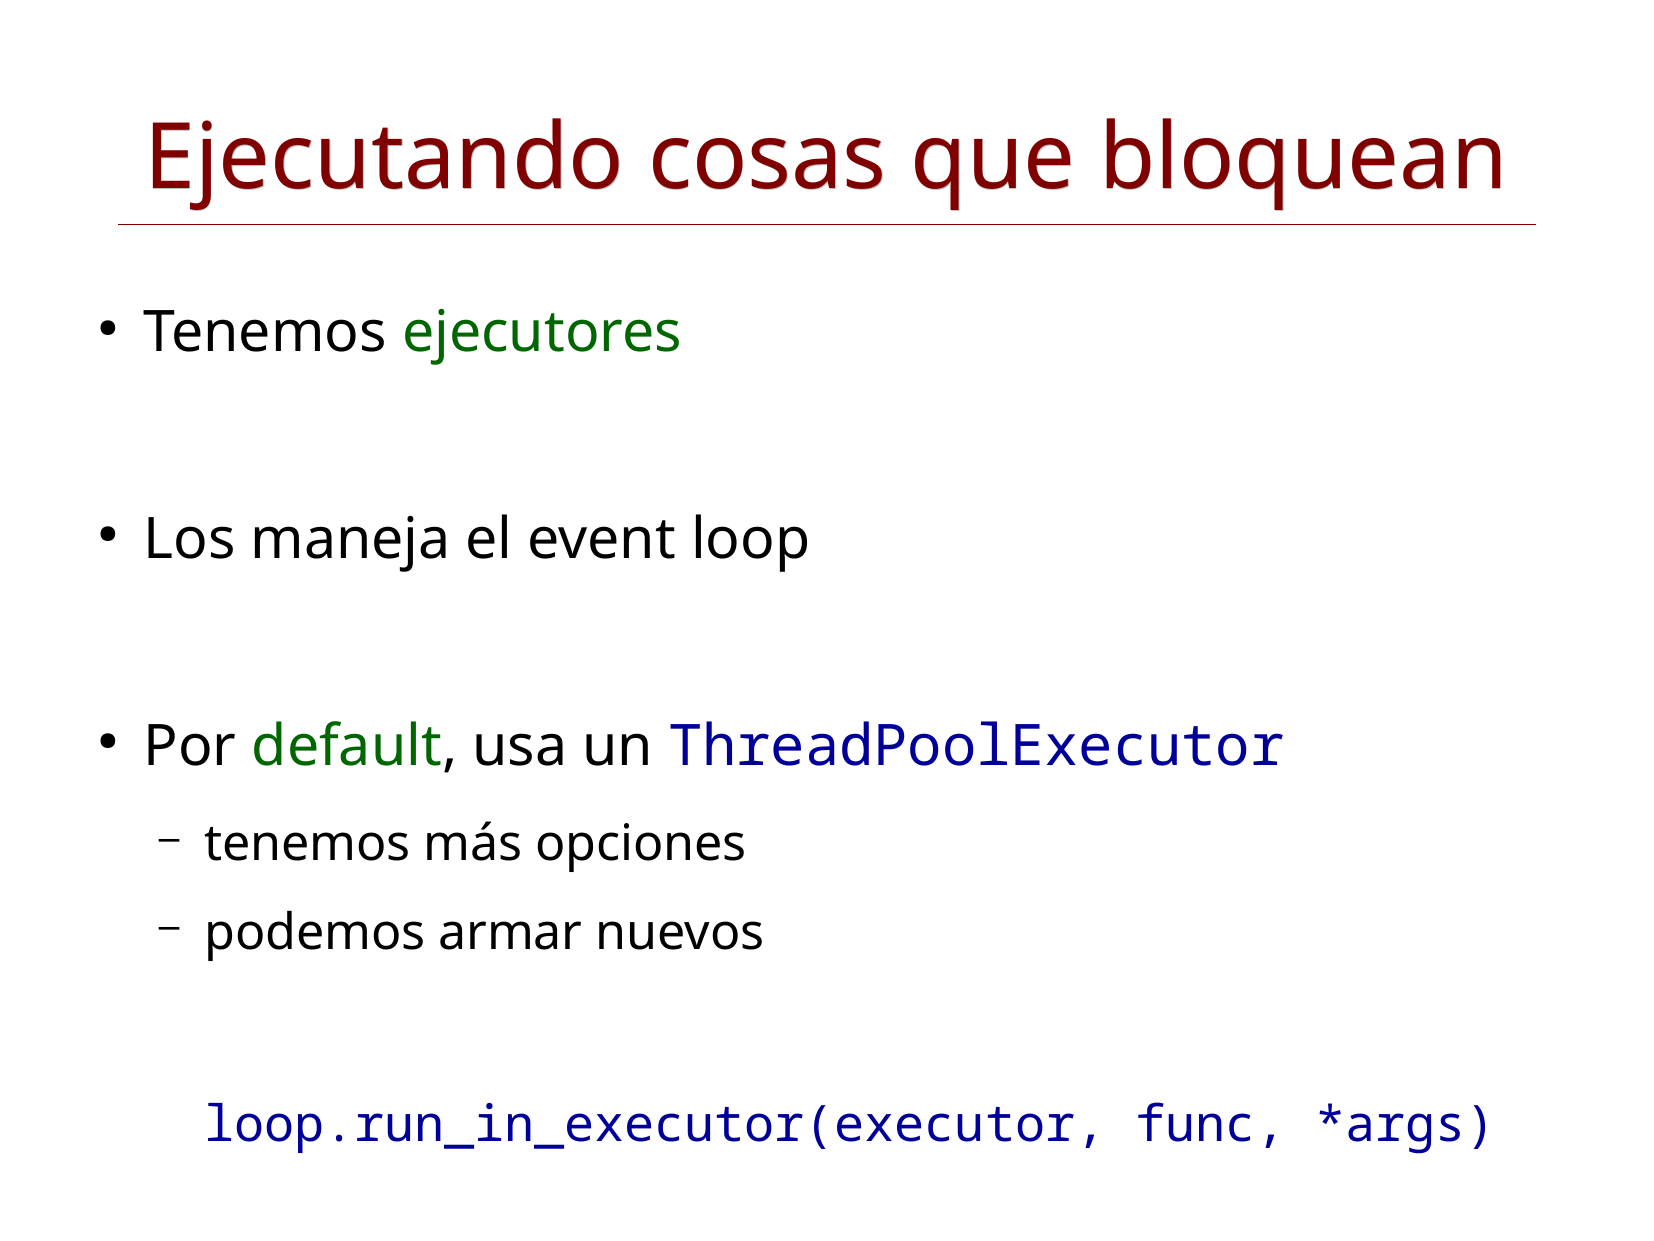

# Ejecutando cosas que bloquean
Tenemos ejecutores
Los maneja el event loop
Por default, usa un ThreadPoolExecutor
tenemos más opciones
podemos armar nuevos
loop.run_in_executor(executor, func, *args)